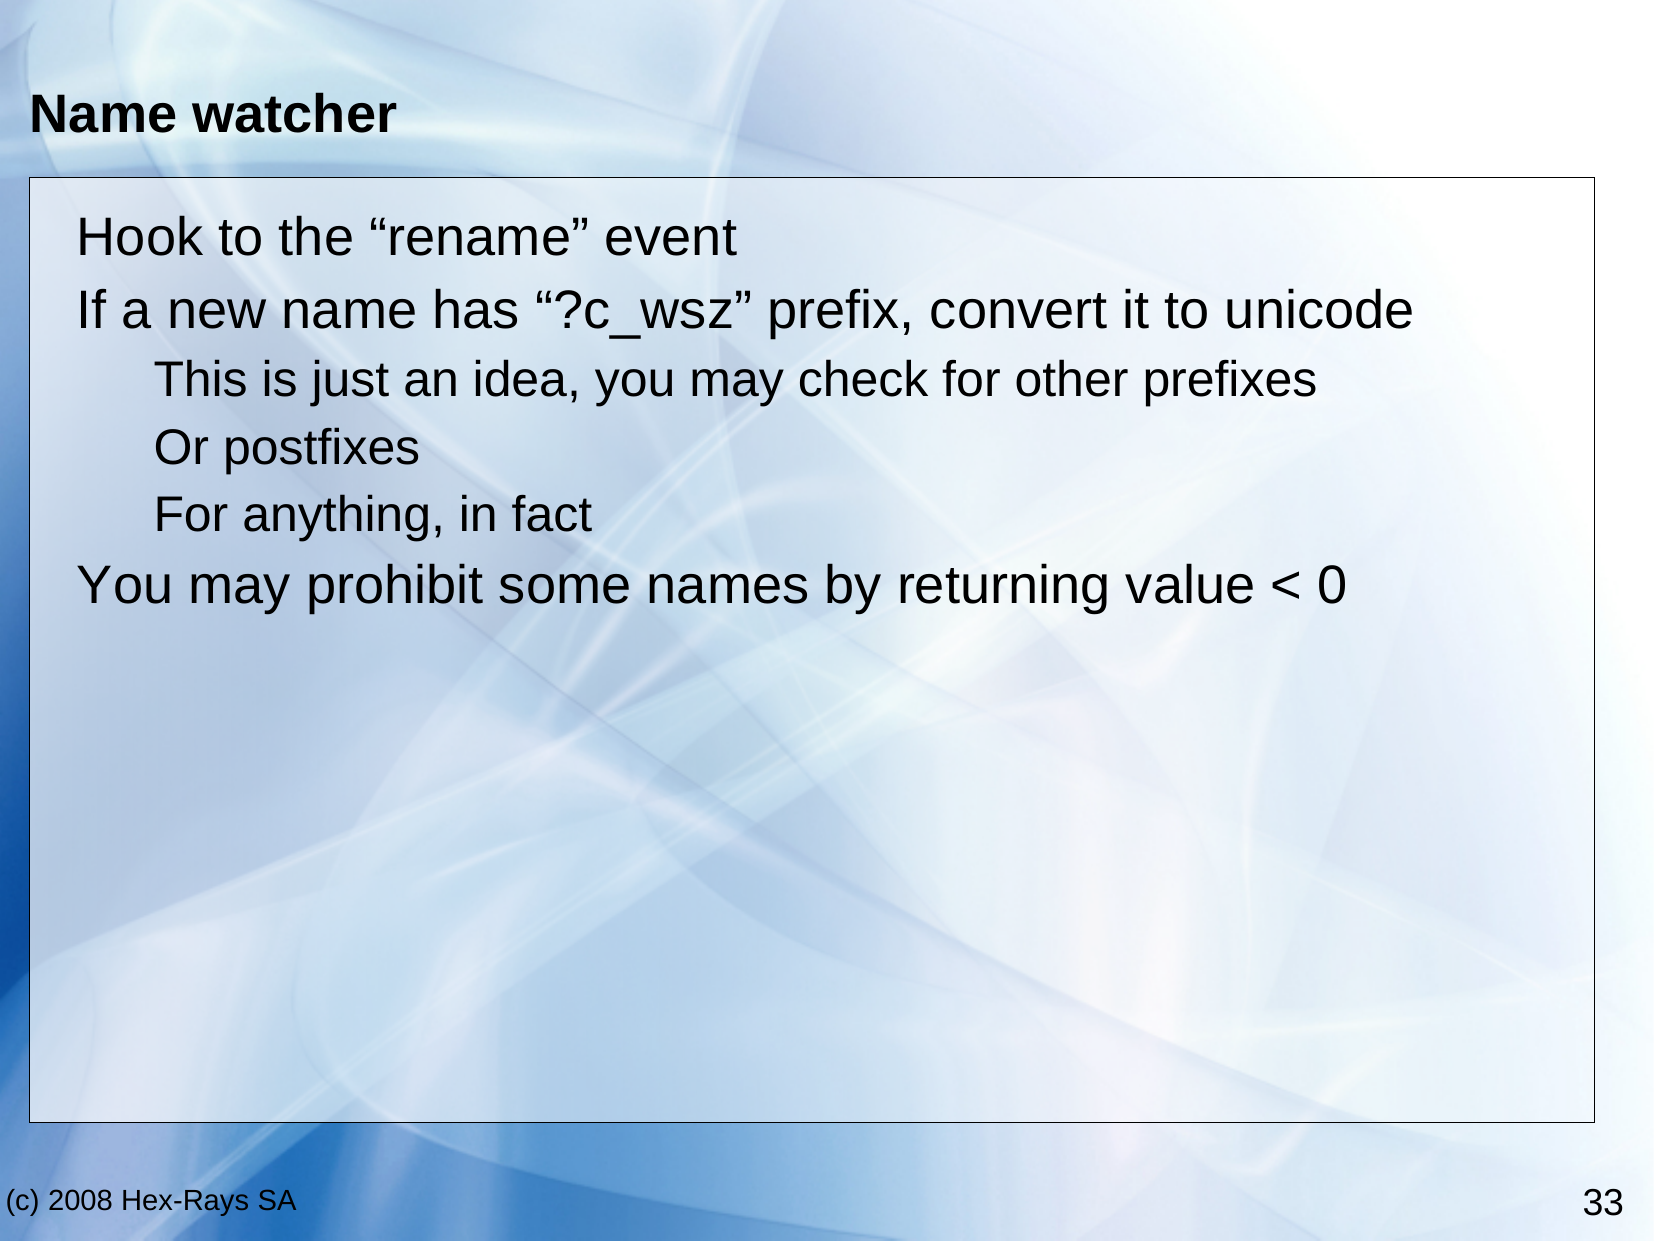

# Name watcher
Hook to the “rename” event
If a new name has “?c_wsz” prefix, convert it to unicode
This is just an idea, you may check for other prefixes
Or postfixes
For anything, in fact
You may prohibit some names by returning value < 0
33
(c) 2008 Hex-Rays SA